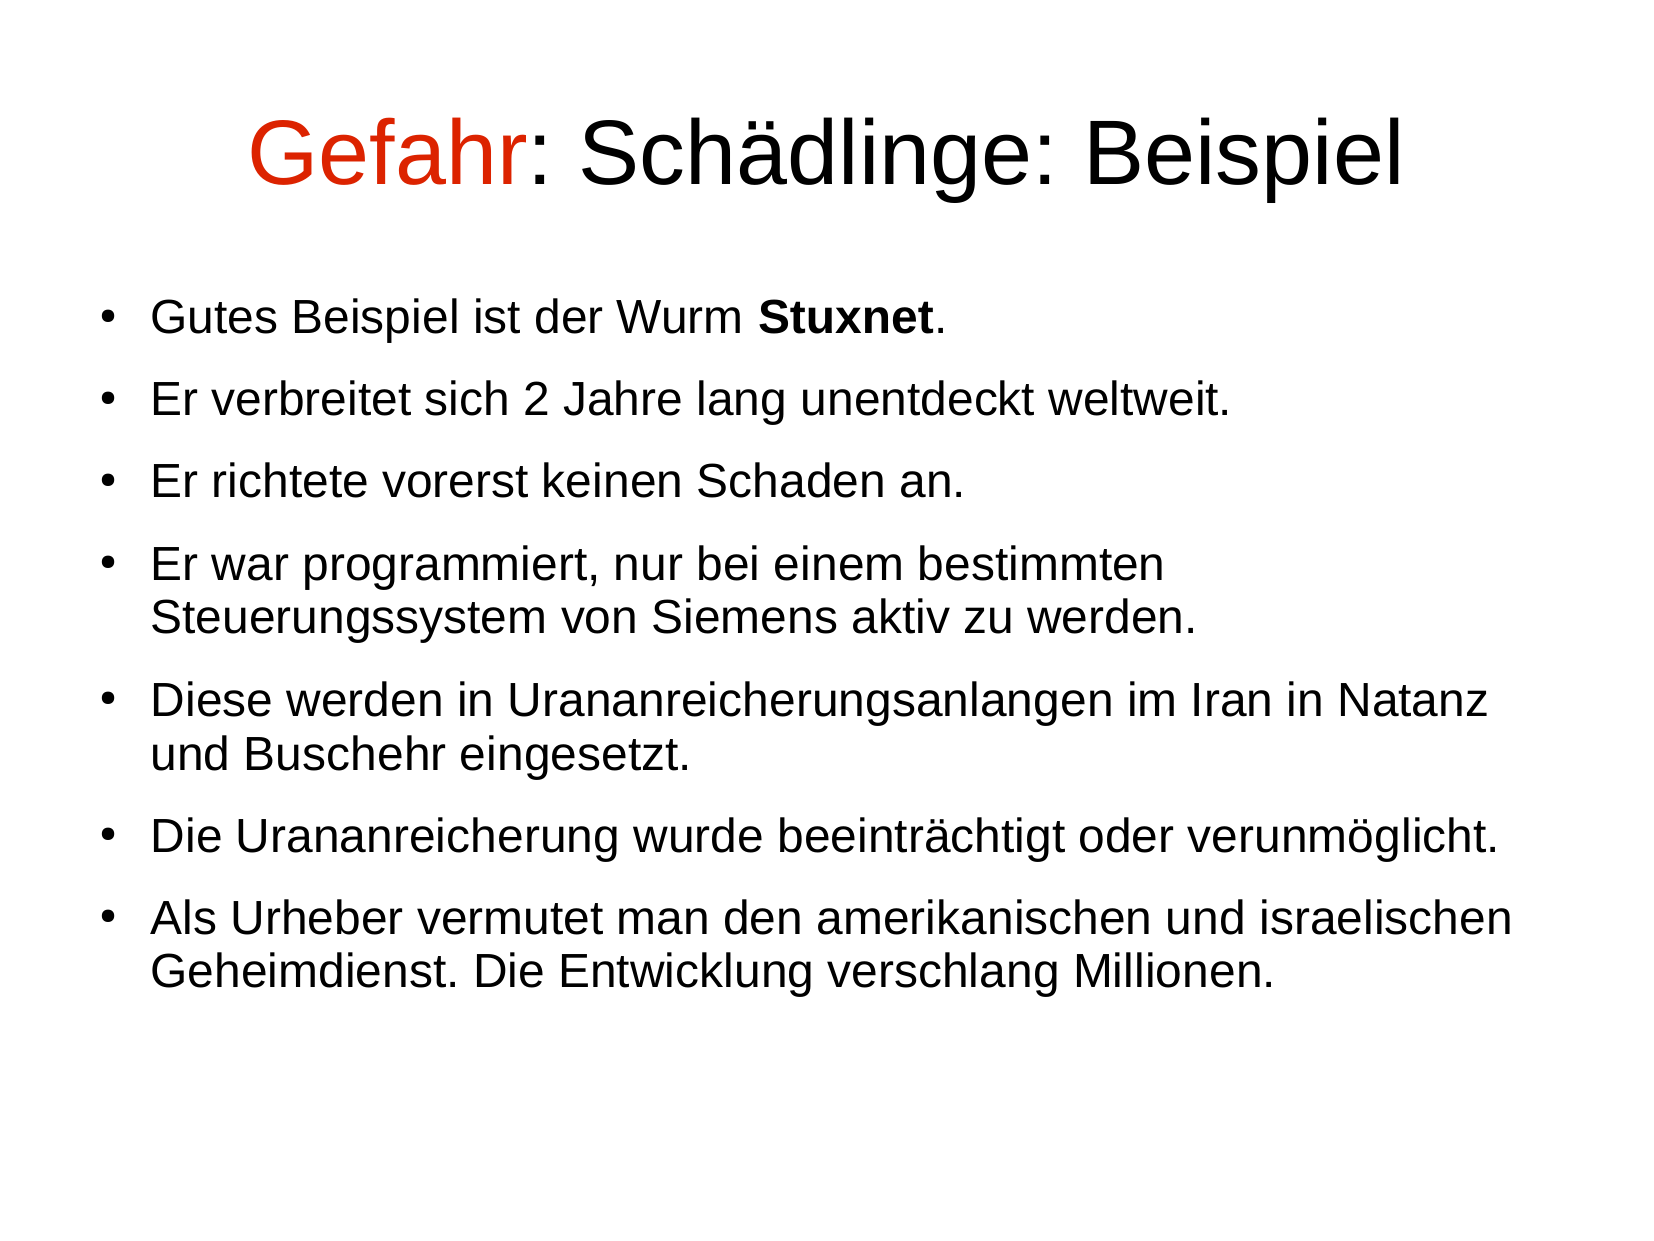

# Gefahr: Schädlinge: Beispiel
Gutes Beispiel ist der Wurm Stuxnet.
Er verbreitet sich 2 Jahre lang unentdeckt weltweit.
Er richtete vorerst keinen Schaden an.
Er war programmiert, nur bei einem bestimmten Steuerungssystem von Siemens aktiv zu werden.
Diese werden in Urananreicherungsanlangen im Iran in Natanz und Buschehr eingesetzt.
Die Urananreicherung wurde beeinträchtigt oder verunmöglicht.
Als Urheber vermutet man den amerikanischen und israelischen Geheimdienst. Die Entwicklung verschlang Millionen.